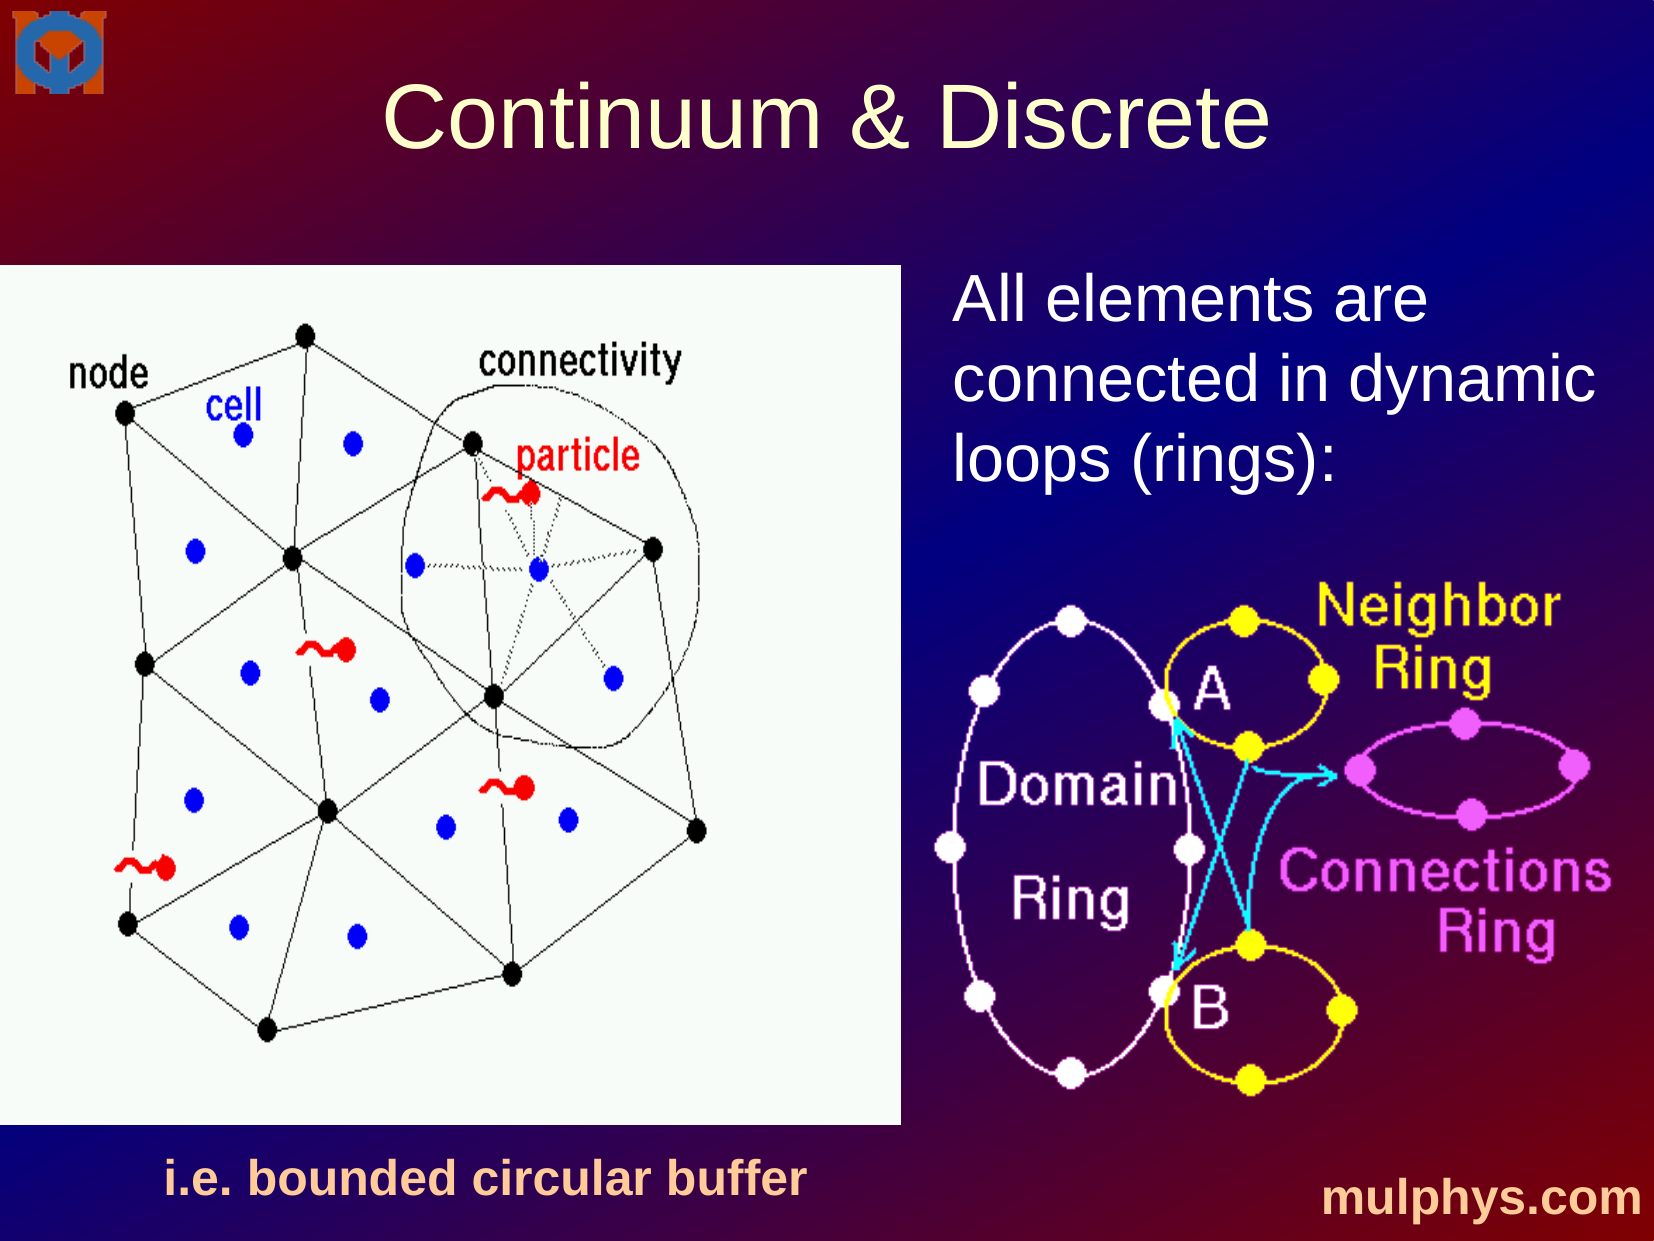

# Continuum & Discrete
All elements are connected in dynamic
loops (rings):
 i.e. bounded circular buffer
mulphys.com